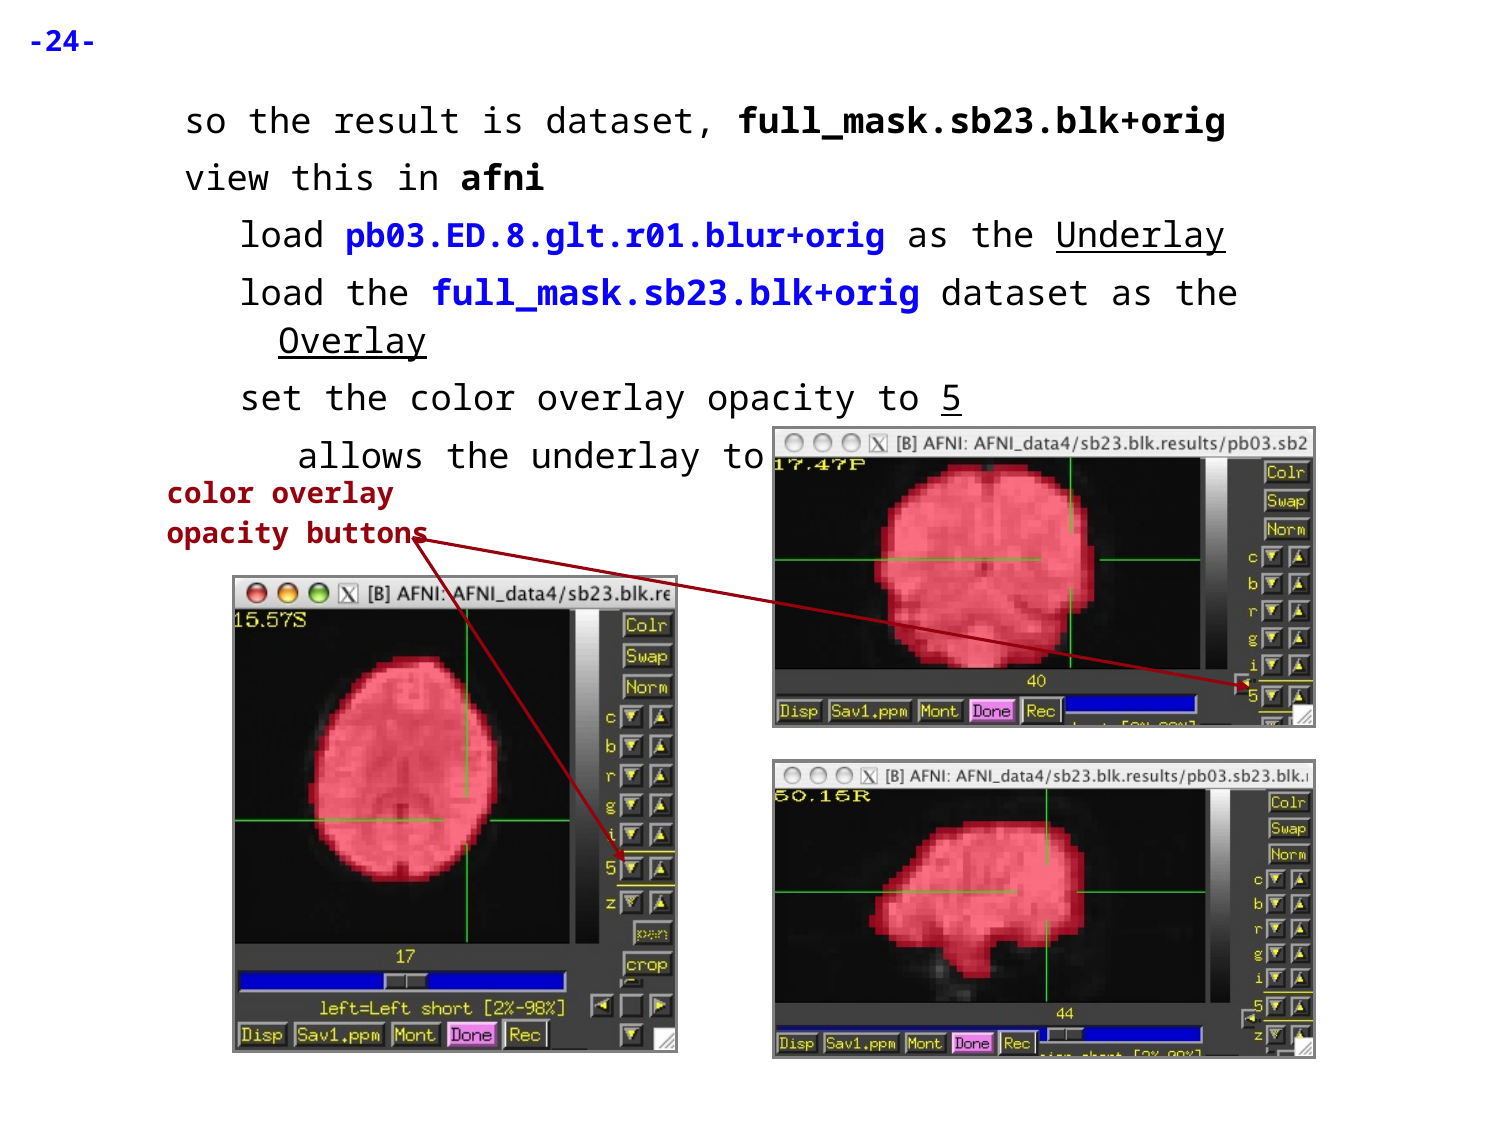

# so the result is dataset, full_mask.sb23.blk+orig
view this in afni
load pb03.ED.8.glt.r01.blur+orig as the Underlay
load the full_mask.sb23.blk+orig dataset as the Overlay
set the color overlay opacity to 5
allows the underlay to show through the overlay
color overlay
opacity buttons